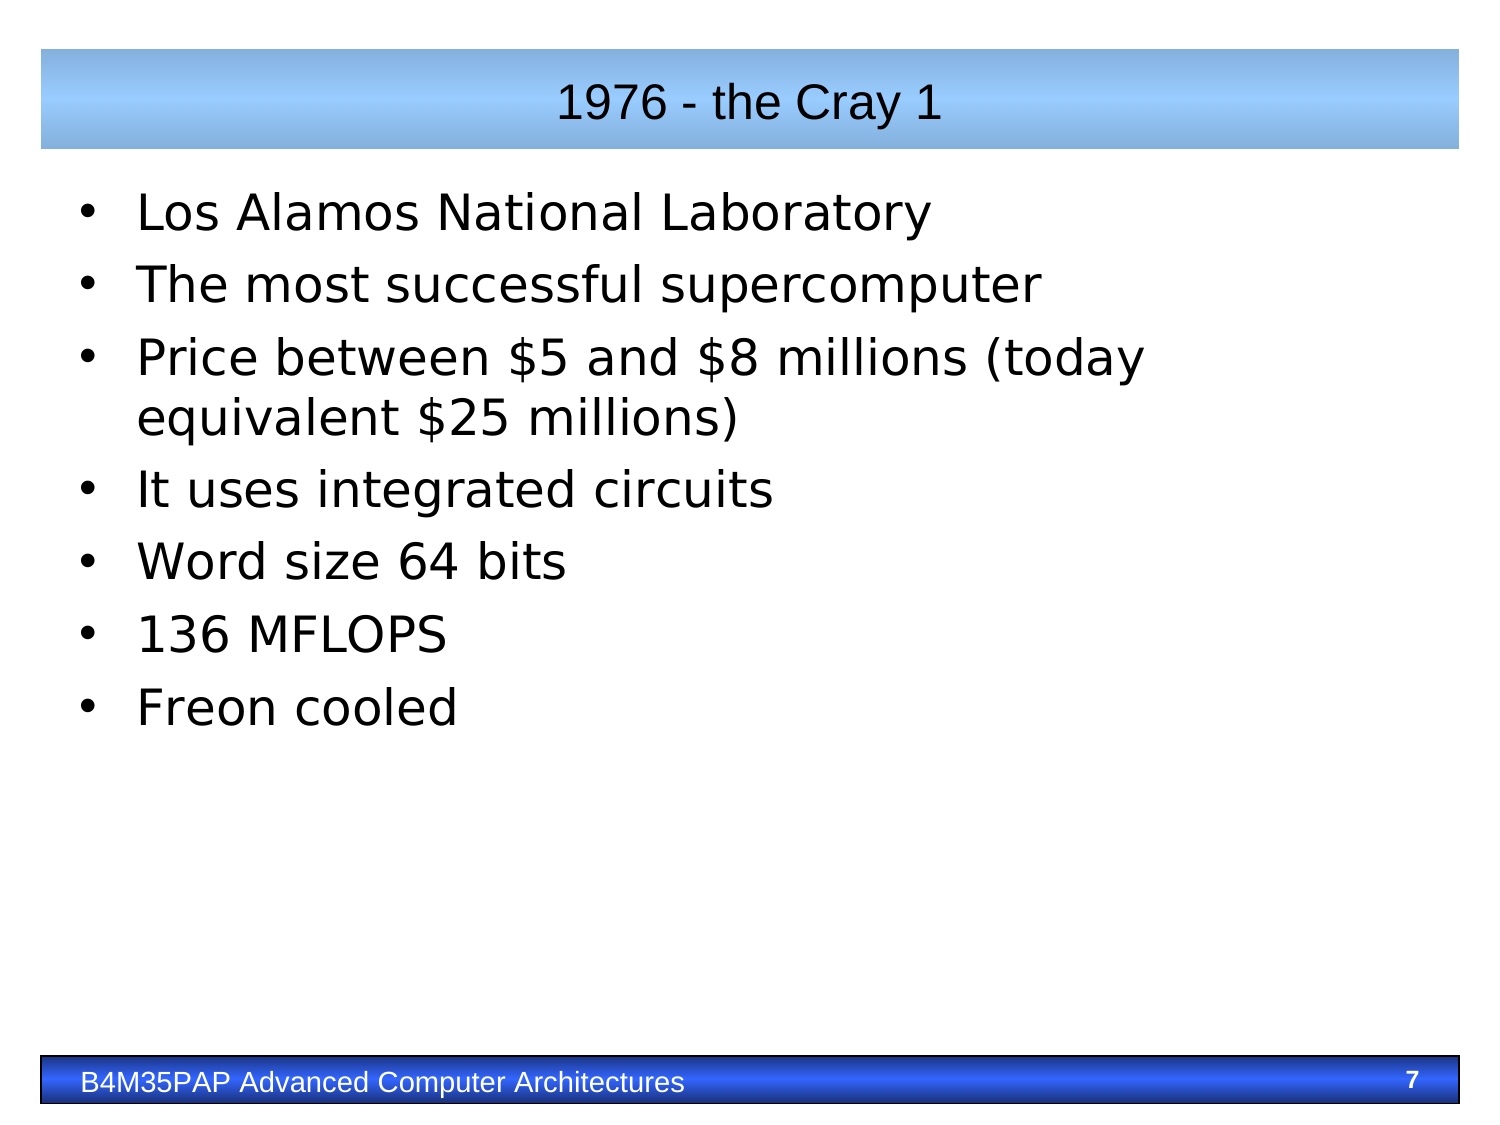

# 1976 - the Cray 1
Los Alamos National Laboratory
The most successful supercomputer
Price between $5 and $8 millions (today equivalent $25 millions)
It uses integrated circuits
Word size 64 bits
136 MFLOPS
Freon cooled